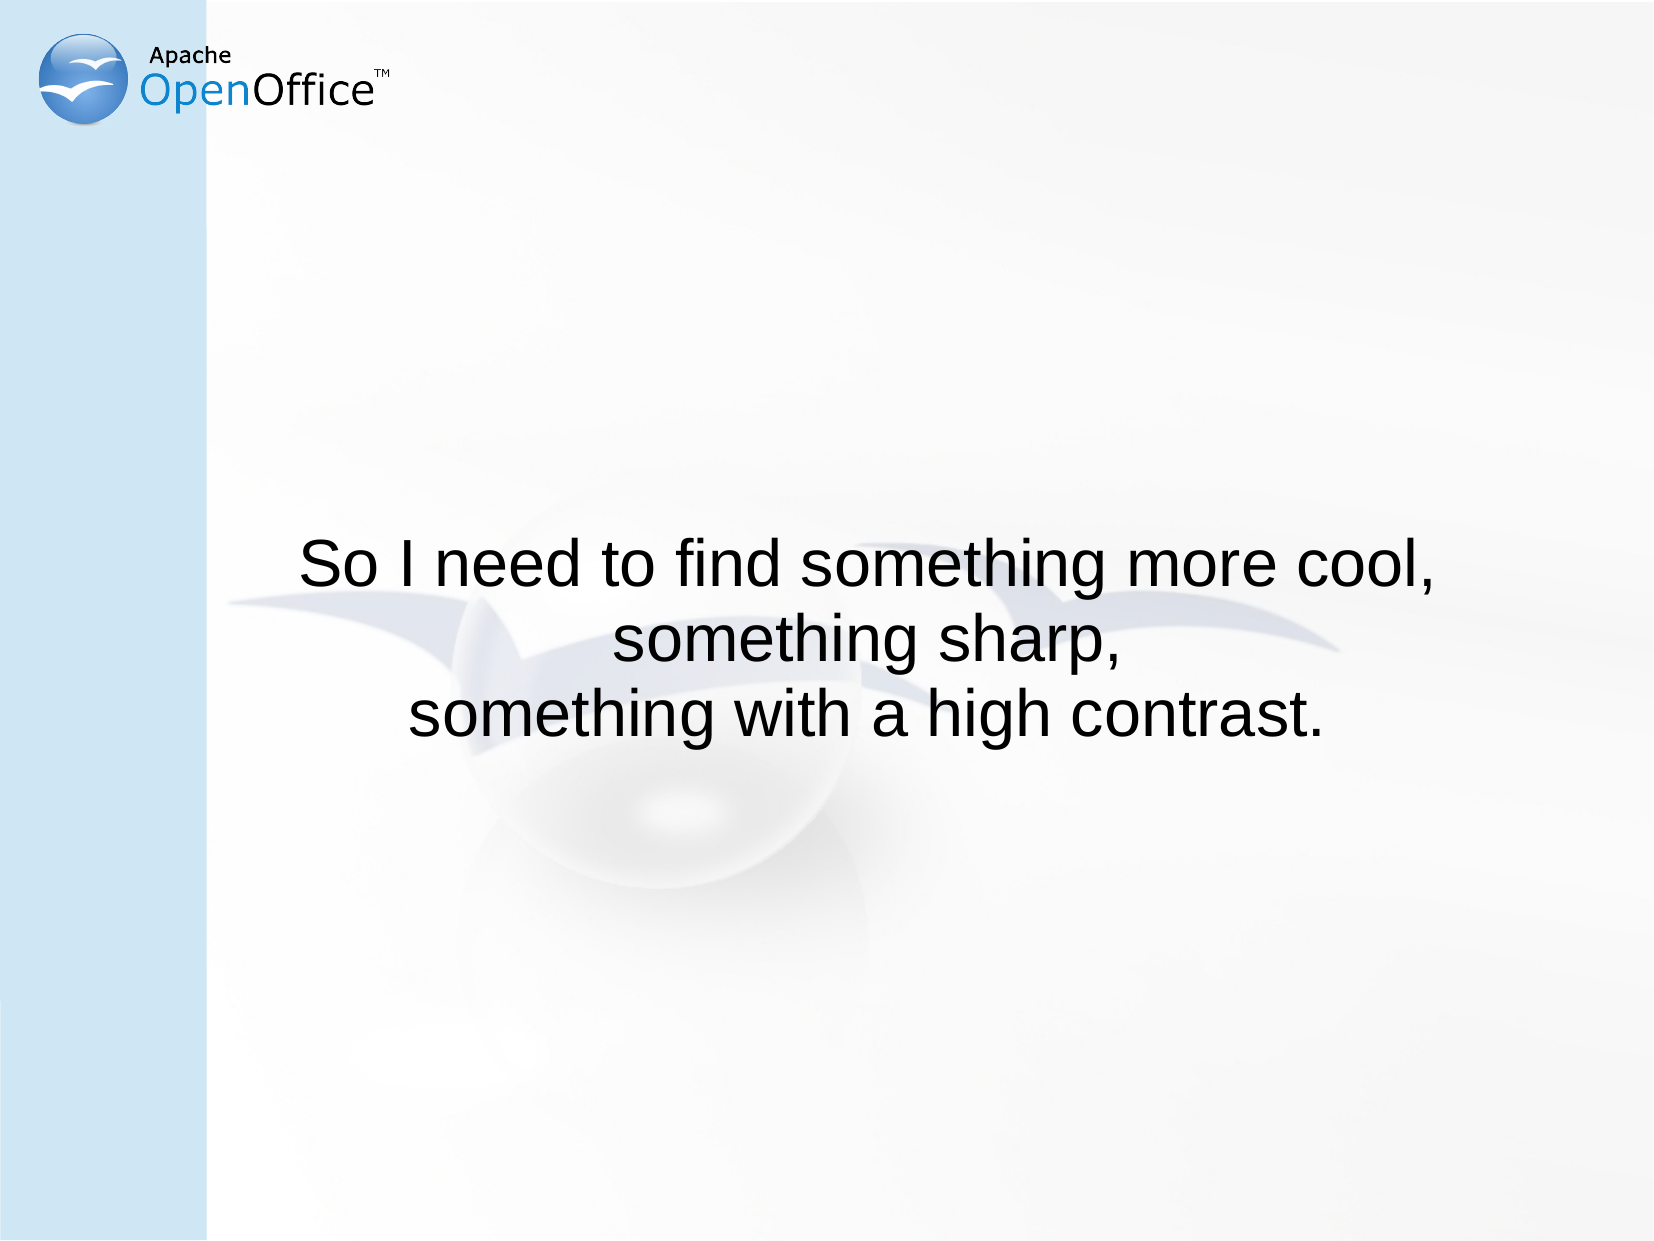

# So I need to find something more cool,
something sharp,
something with a high contrast.